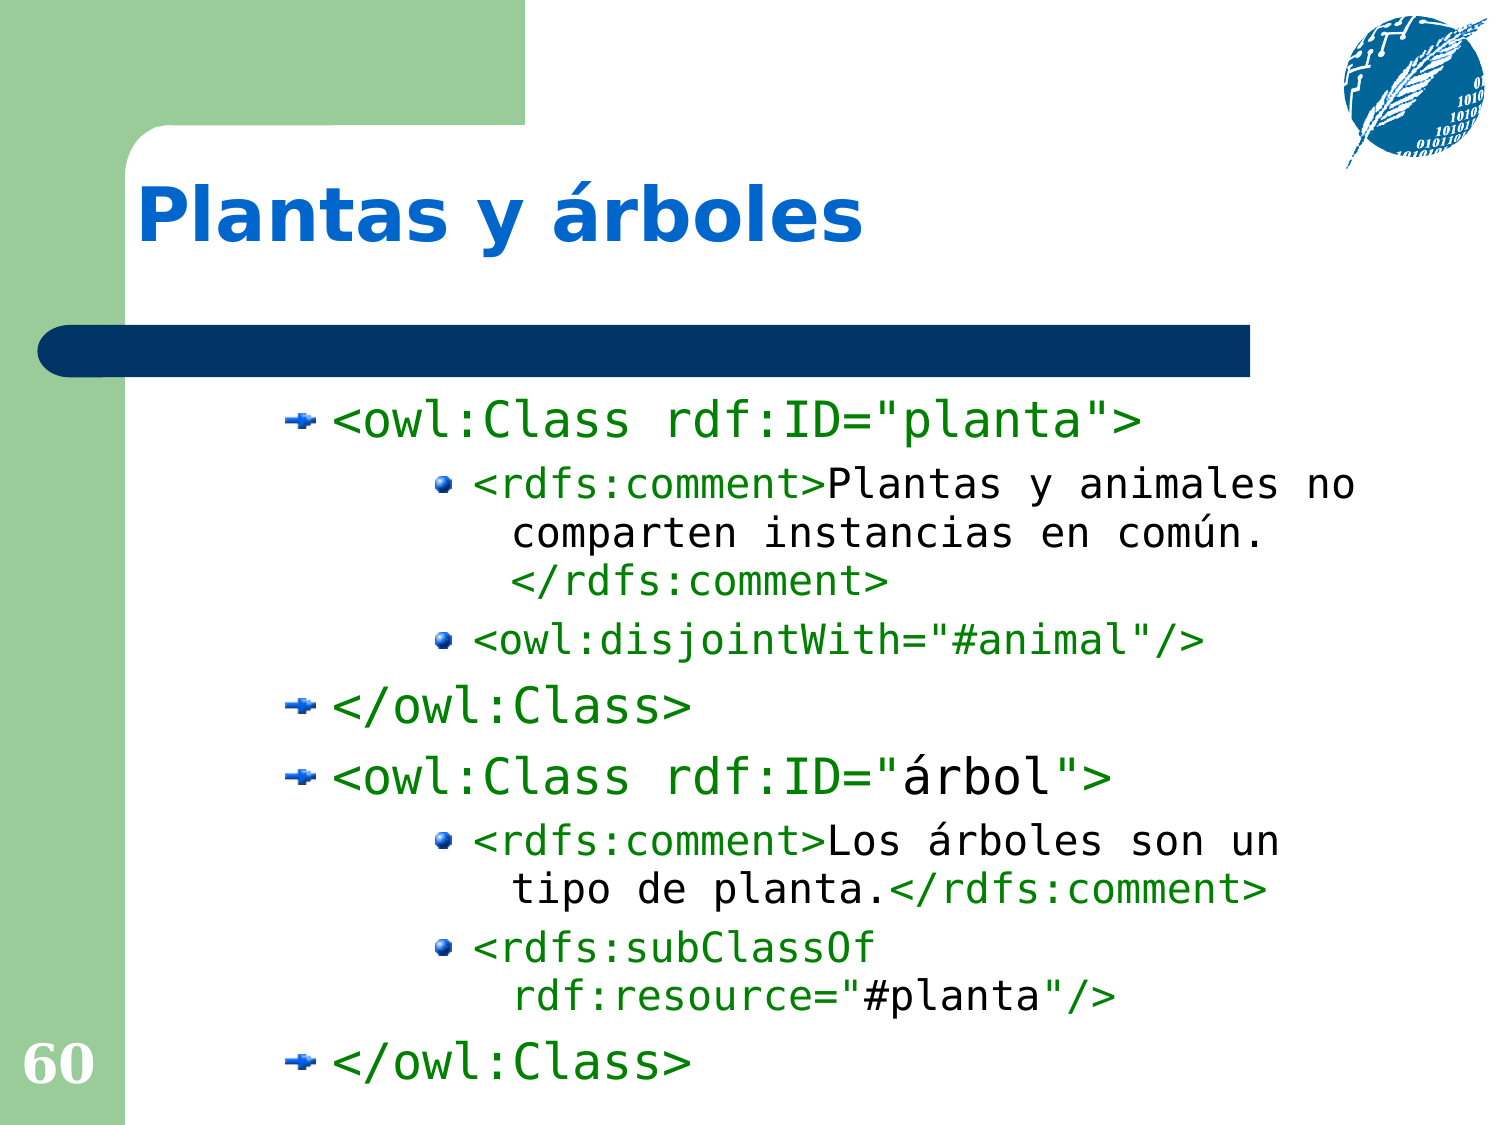

# Plantas y árboles
<owl:Class rdf:ID="planta">
<rdfs:comment>Plantas y animales no comparten instancias en común. </rdfs:comment>
<owl:disjointWith="#animal"/>
</owl:Class>
<owl:Class rdf:ID="árbol">
<rdfs:comment>Los árboles son un tipo de planta.</rdfs:comment>
<rdfs:subClassOf rdf:resource="#planta"/>
</owl:Class>
60